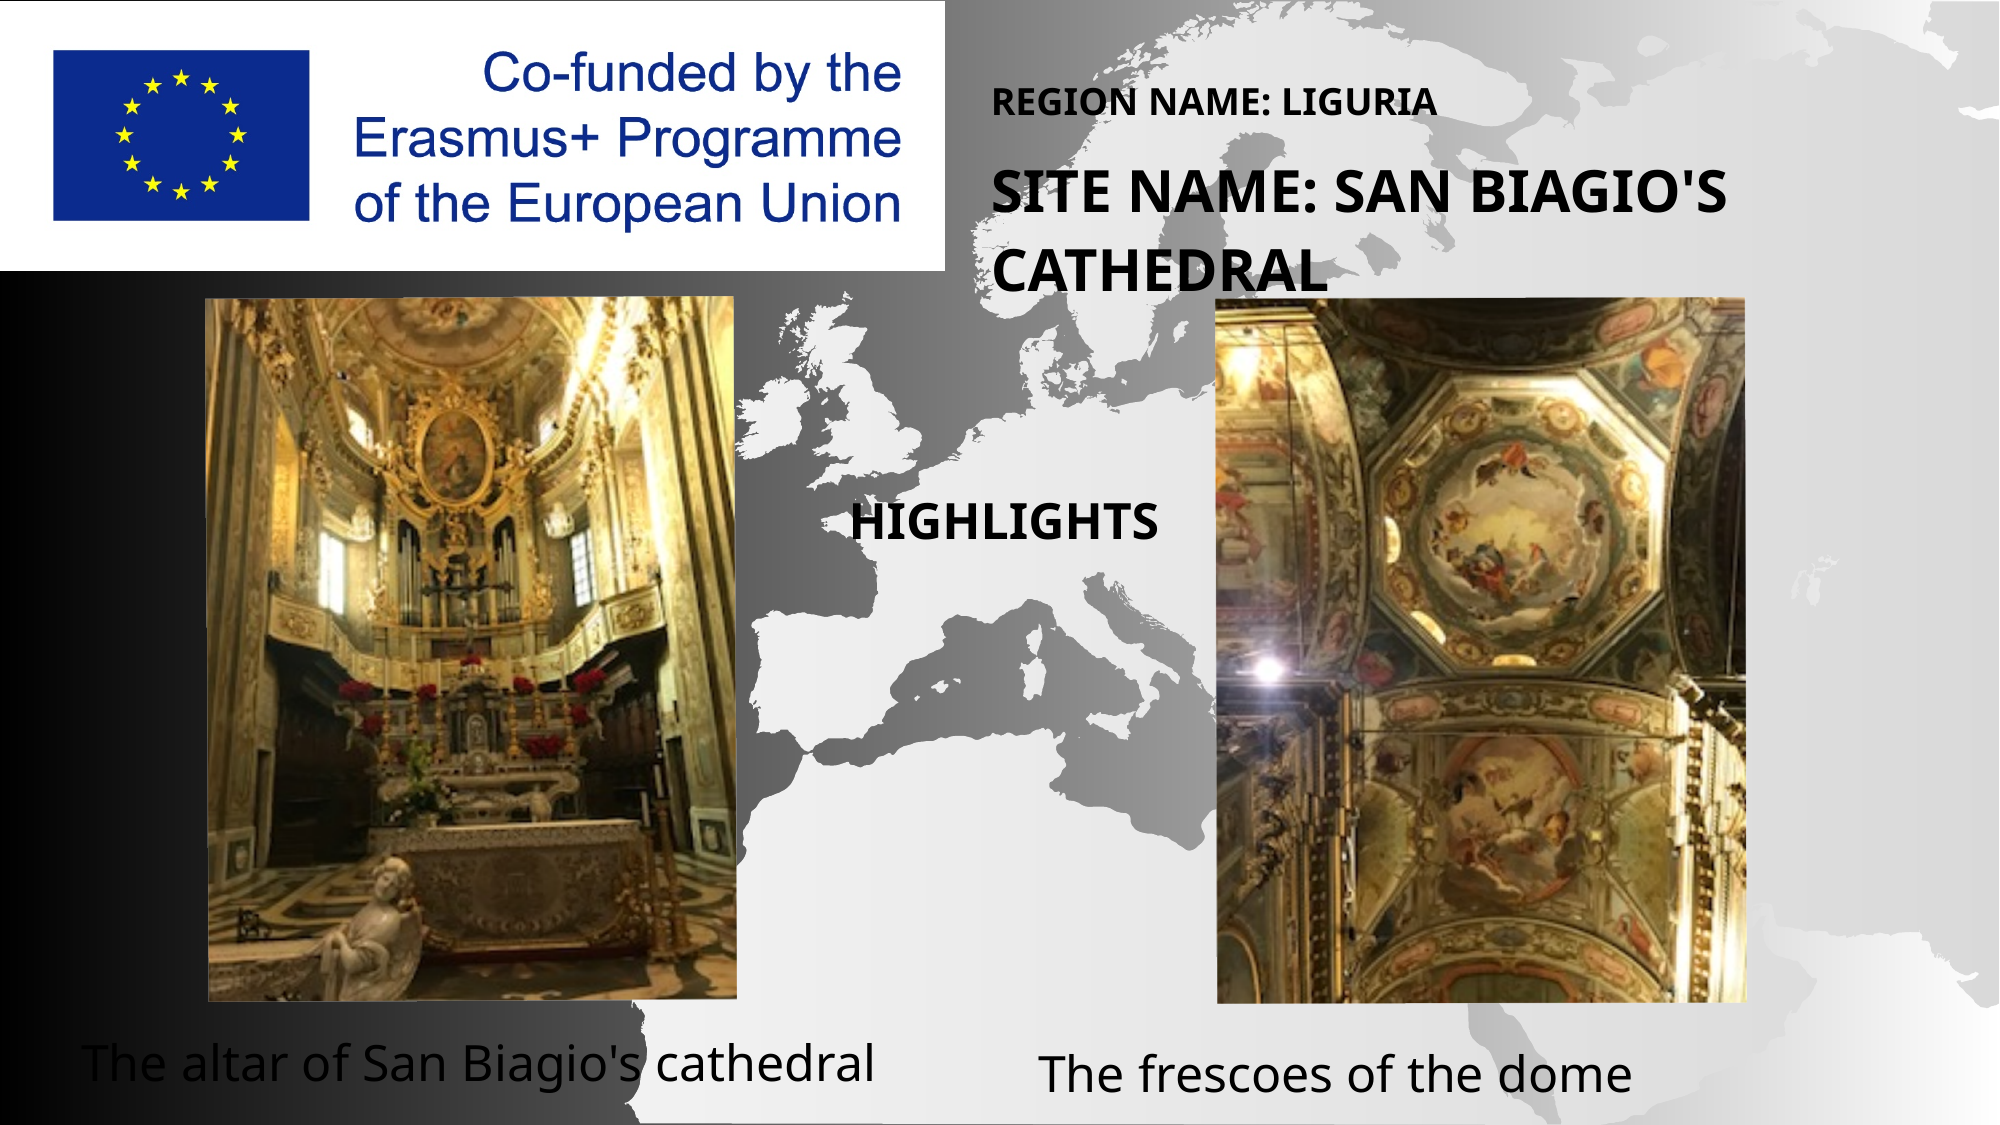

REGION NAME: LIGURIA
SITE NAME: SAN BIAGIO'S CATHEDRAL
HIGHLIGHTS
The altar of San Biagio's cathedral
The frescoes of the dome